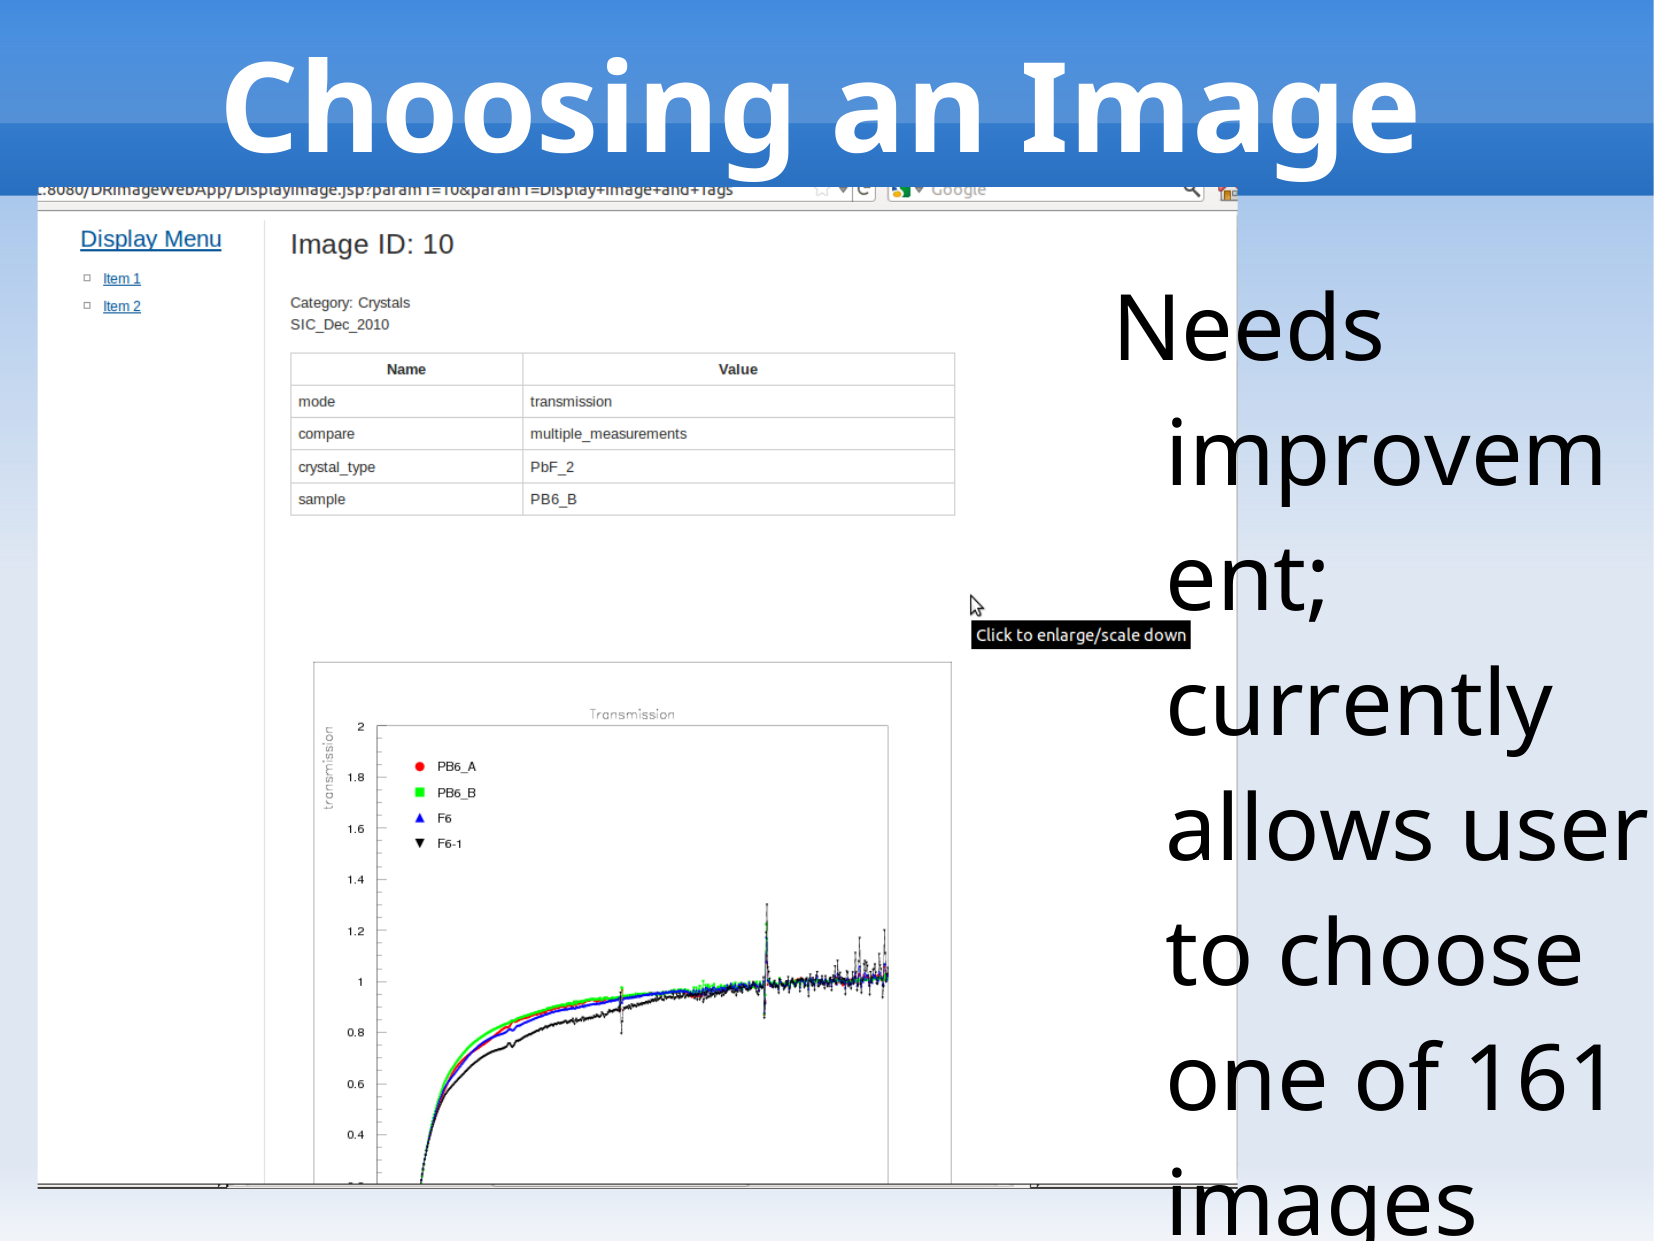

# Choosing an Image
Needs improvement; currently allows user to choose one of 161 images from library only by an image ID number